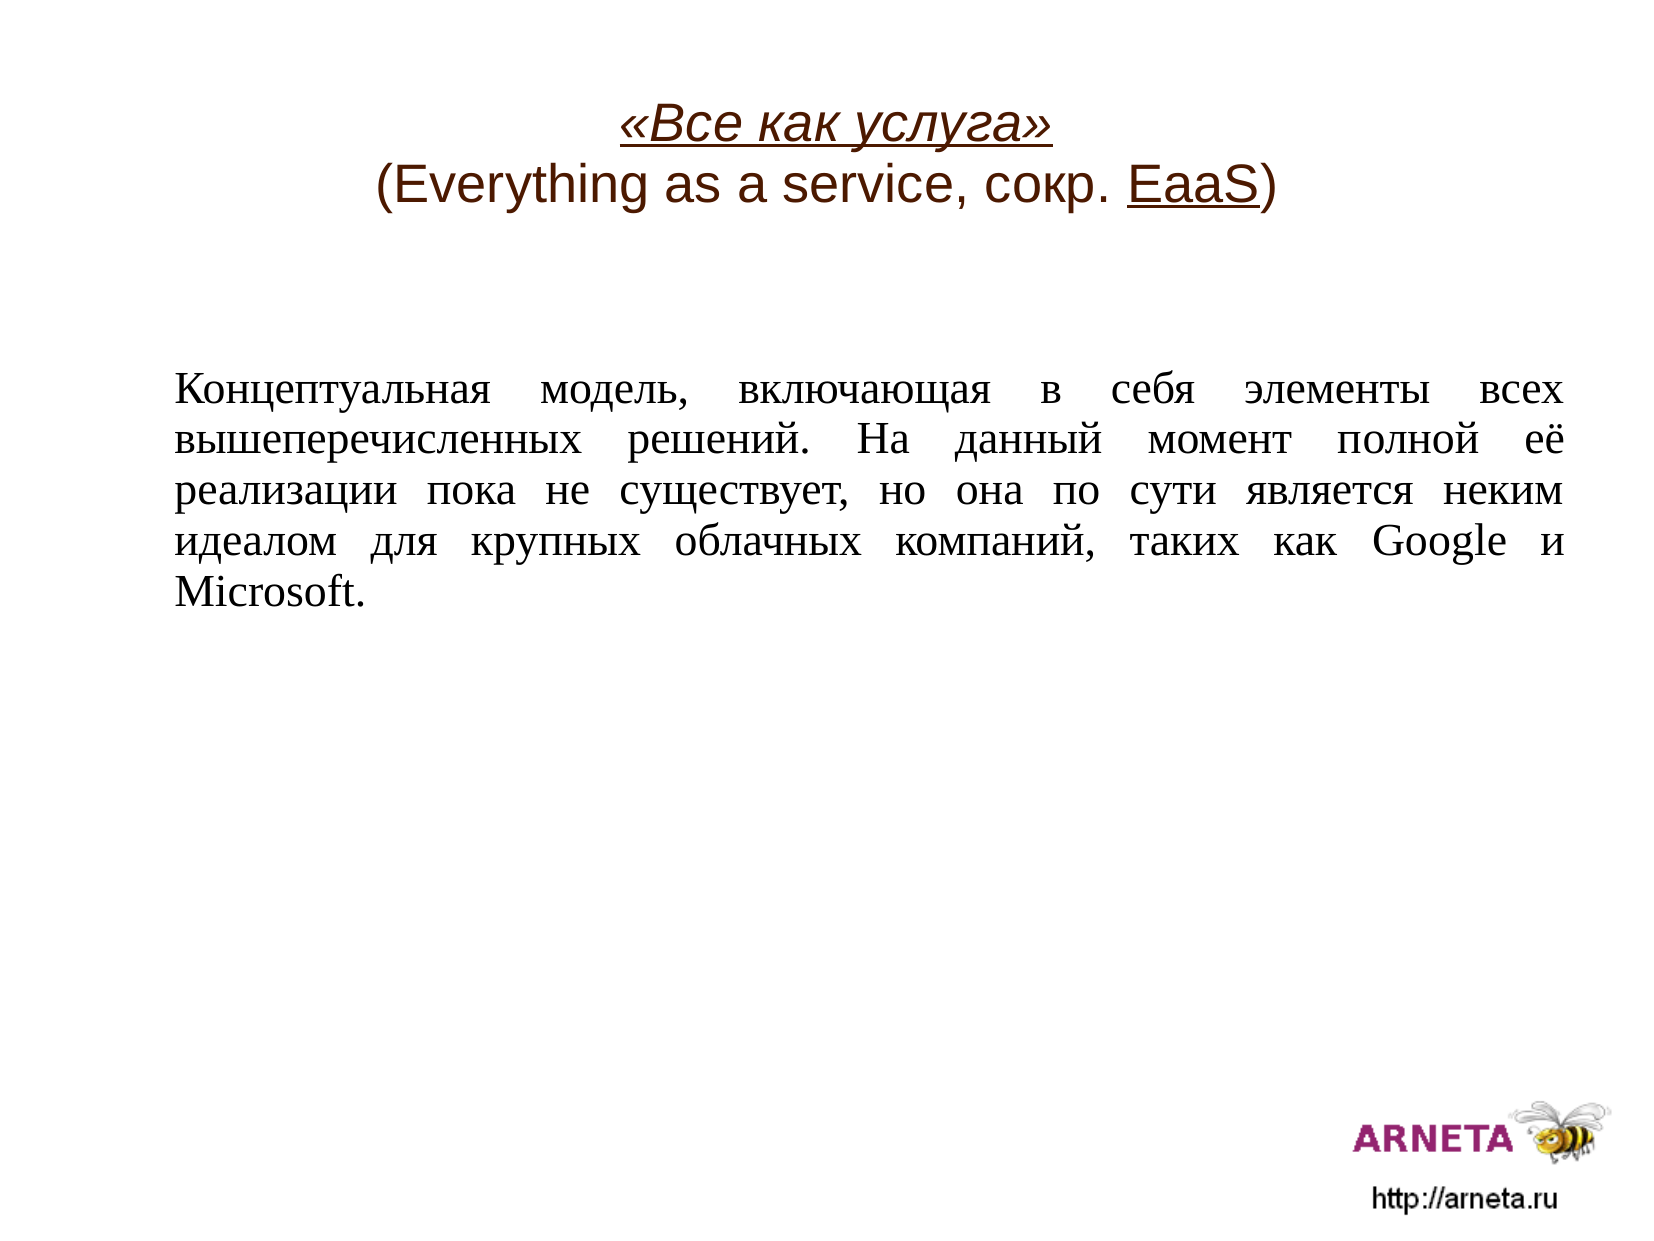

# «Все как услуга» (Everything as a service, сокр. EaaS)
Концептуальная модель, включающая в себя элементы всех вышеперечисленных решений. На данный момент полной её реализации пока не существует, но она по сути является неким идеалом для крупных облачных компаний, таких как Google и Microsoft.